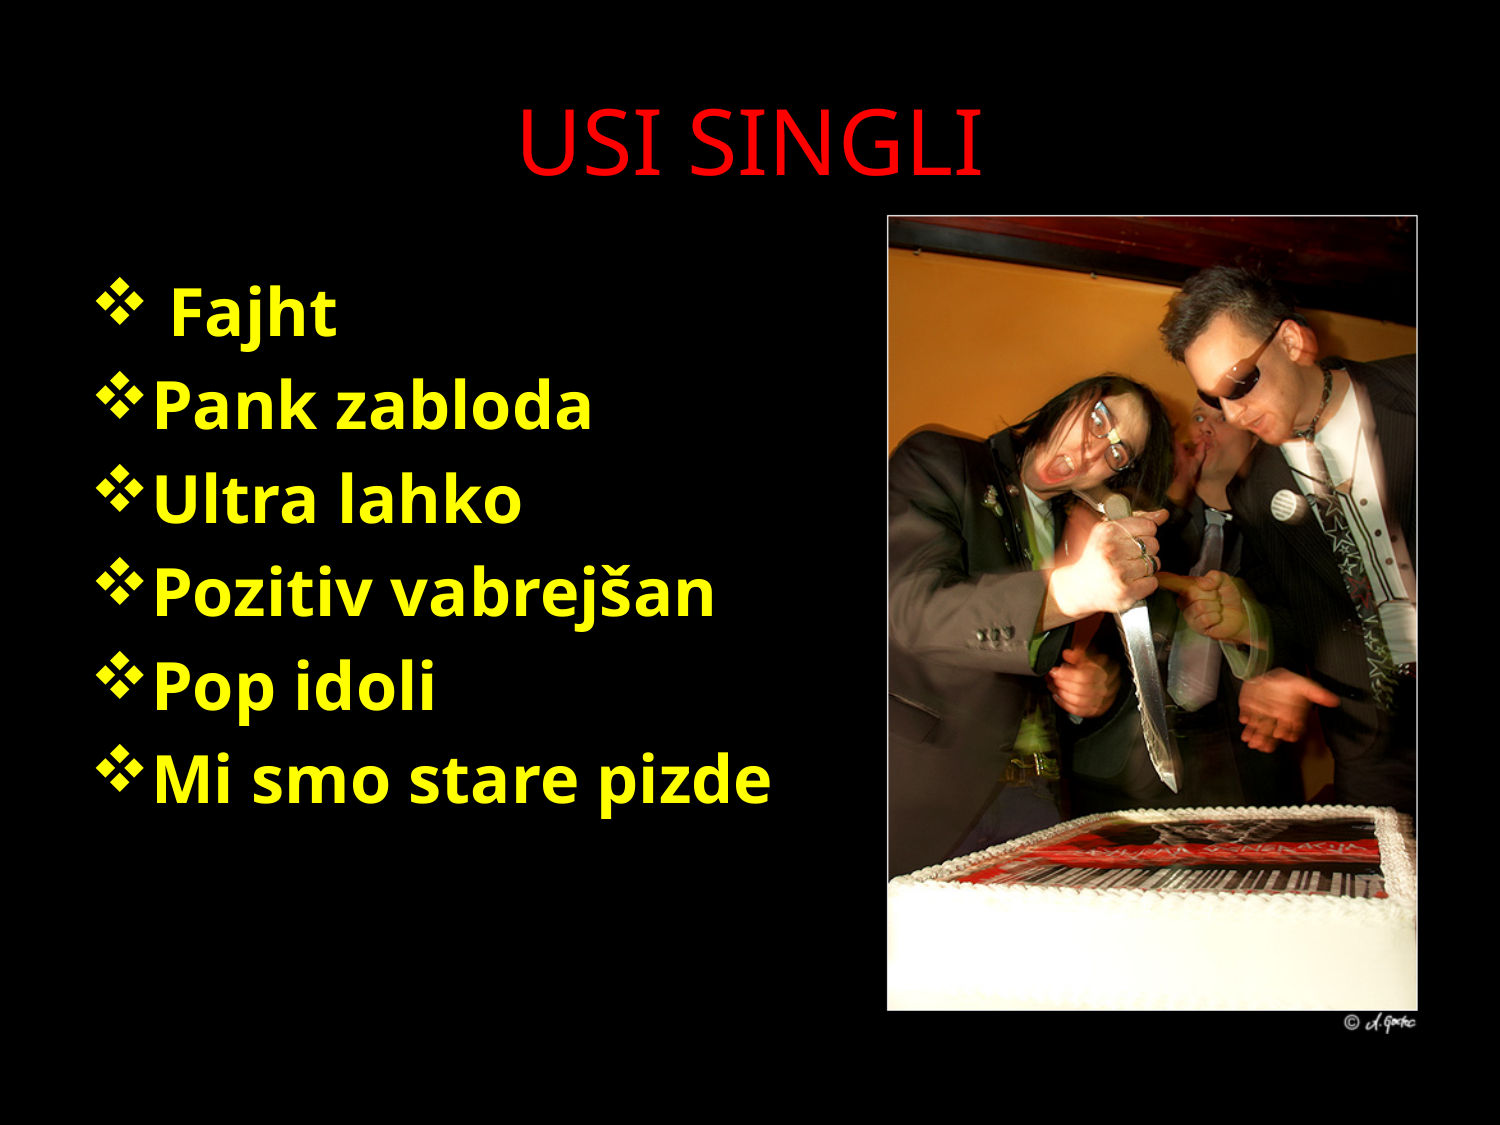

# USI SINGLI
 Fajht
Pank zabloda
Ultra lahko
Pozitiv vabrejšan
Pop idoli
Mi smo stare pizde